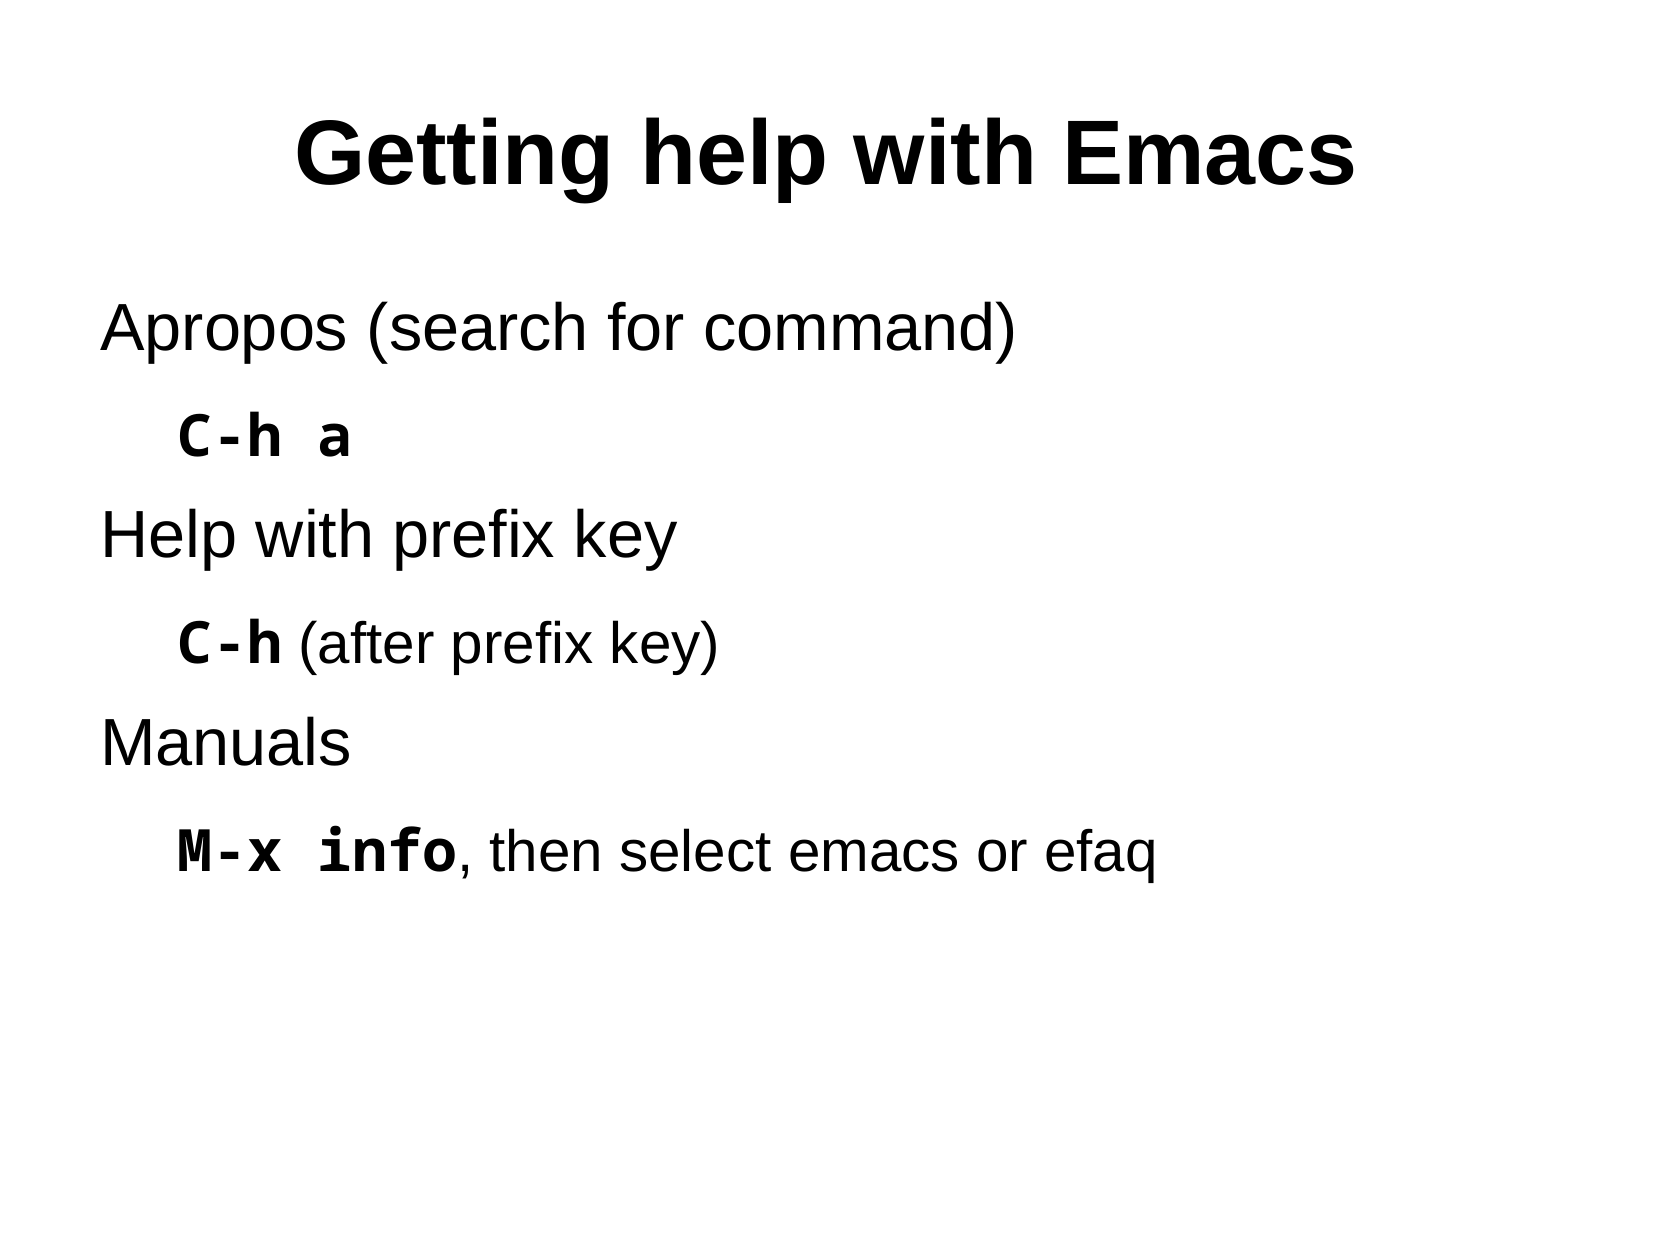

# Getting help with Emacs
Apropos (search for command)
C-h a
Help with prefix key
C-h (after prefix key)
Manuals
M-x info, then select emacs or efaq